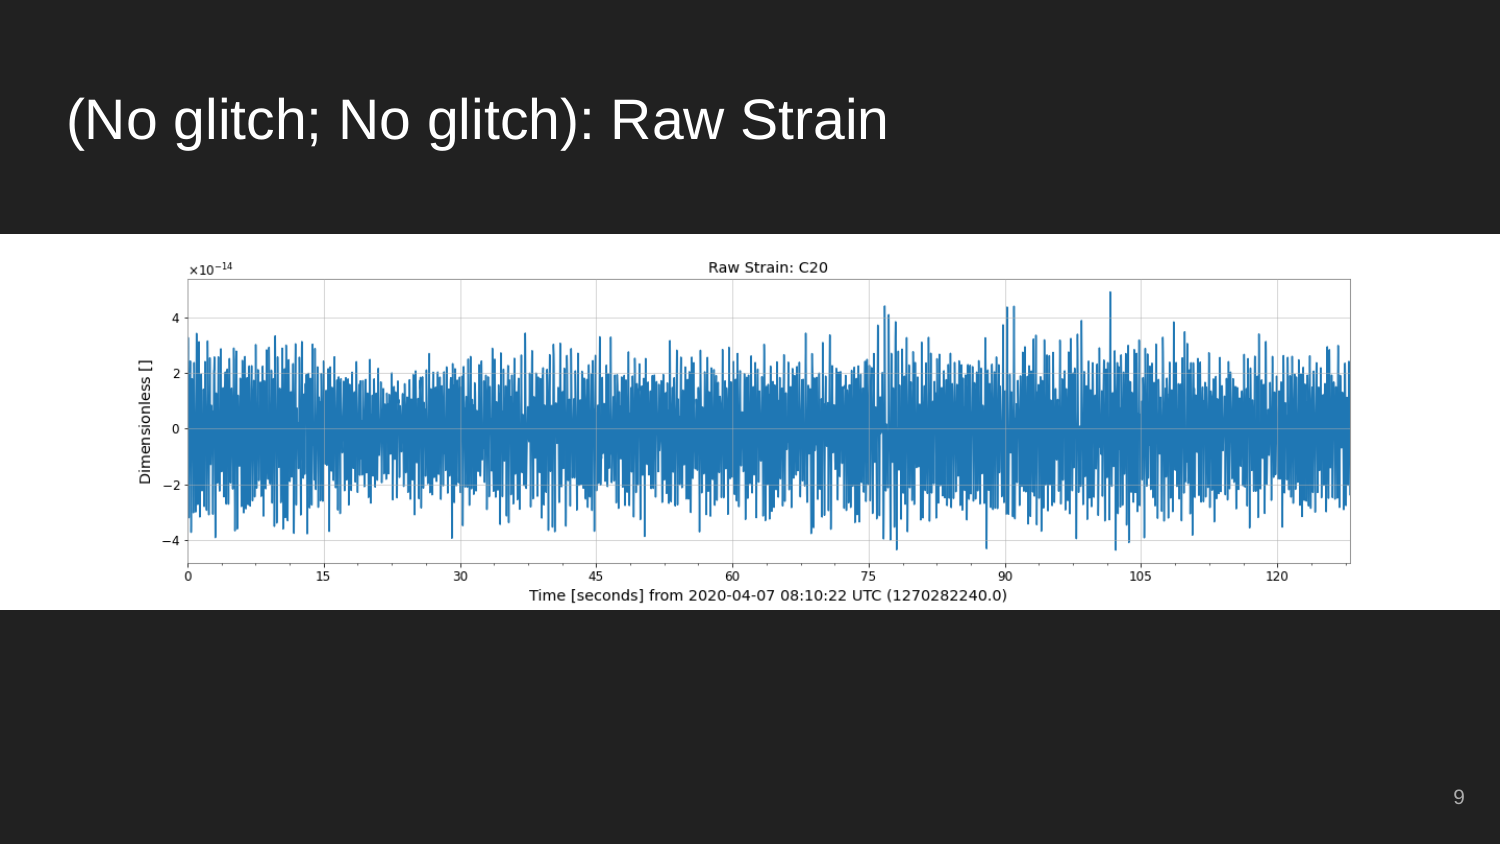

# (No glitch; No glitch): Raw Strain